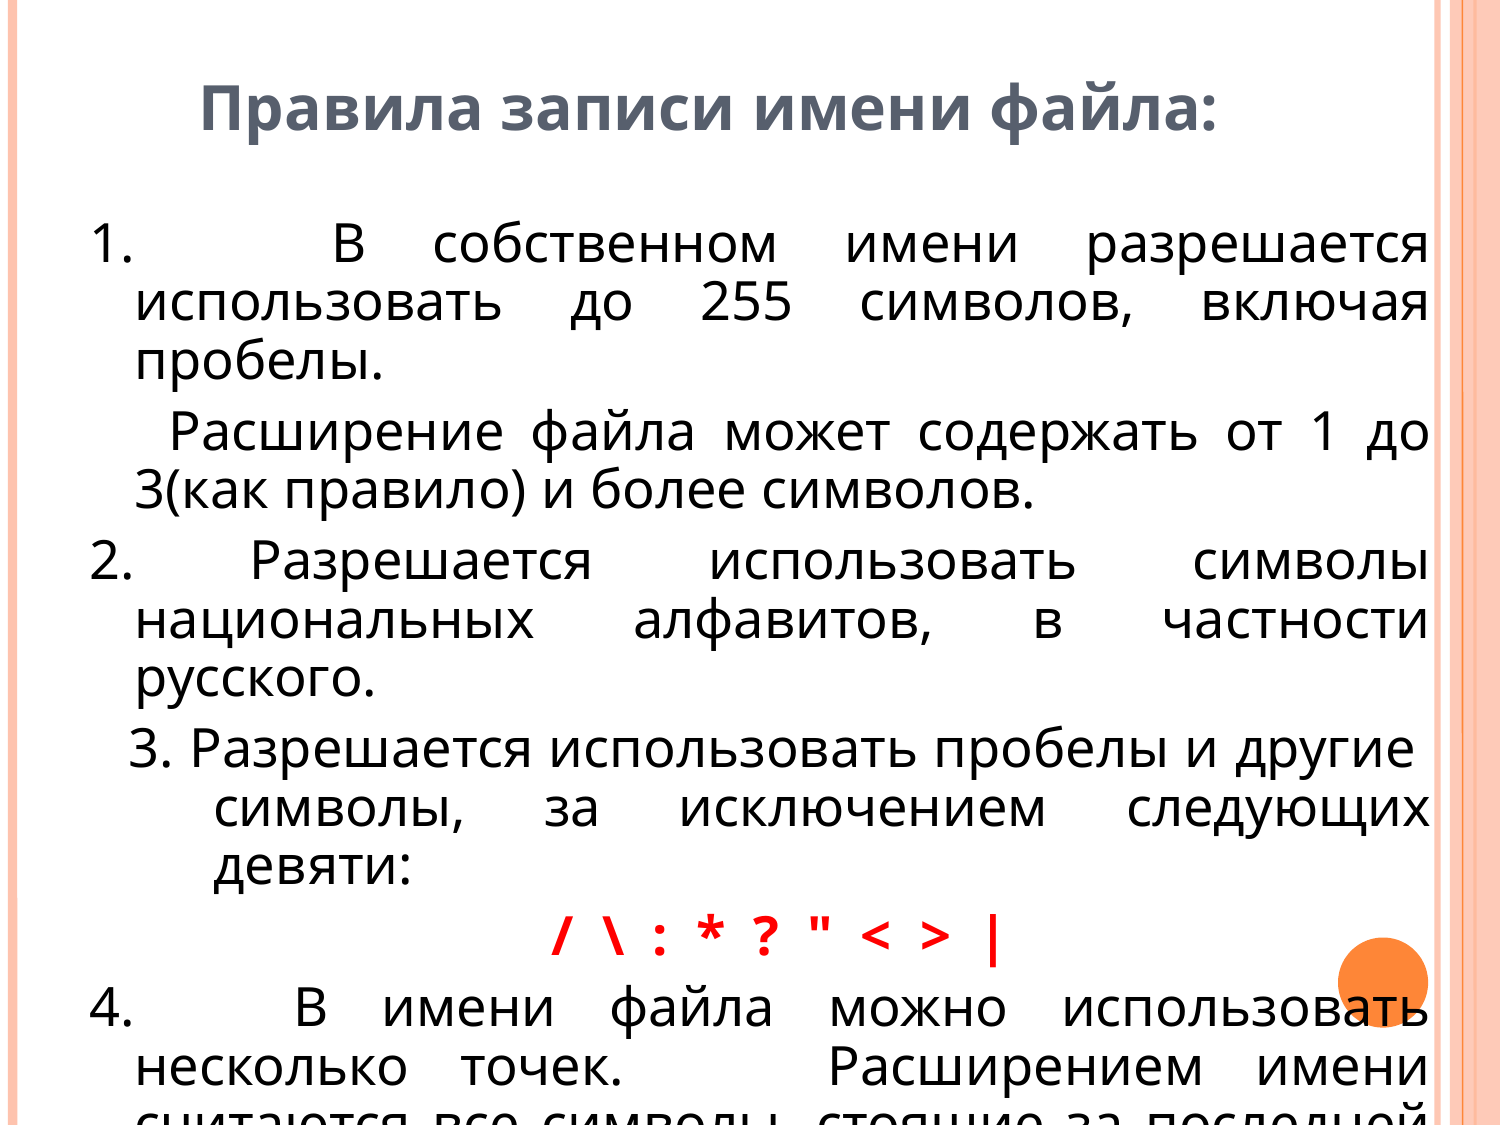

# Правила записи имени файла:
1. В собственном имени разрешается использовать до 255 символов, включая пробелы.
 Расширение файла может содержать от 1 до 3(как правило) и более символов.
2. Разрешается использовать символы национальных алфавитов, в частности русского.
3. Разрешается использовать пробелы и другие символы, за исключением следующих девяти:
/ \ : * ? " < > |
4. В имени файла можно использовать несколько точек. Расширением имени считаются все символы, стоящие за последней точкой.